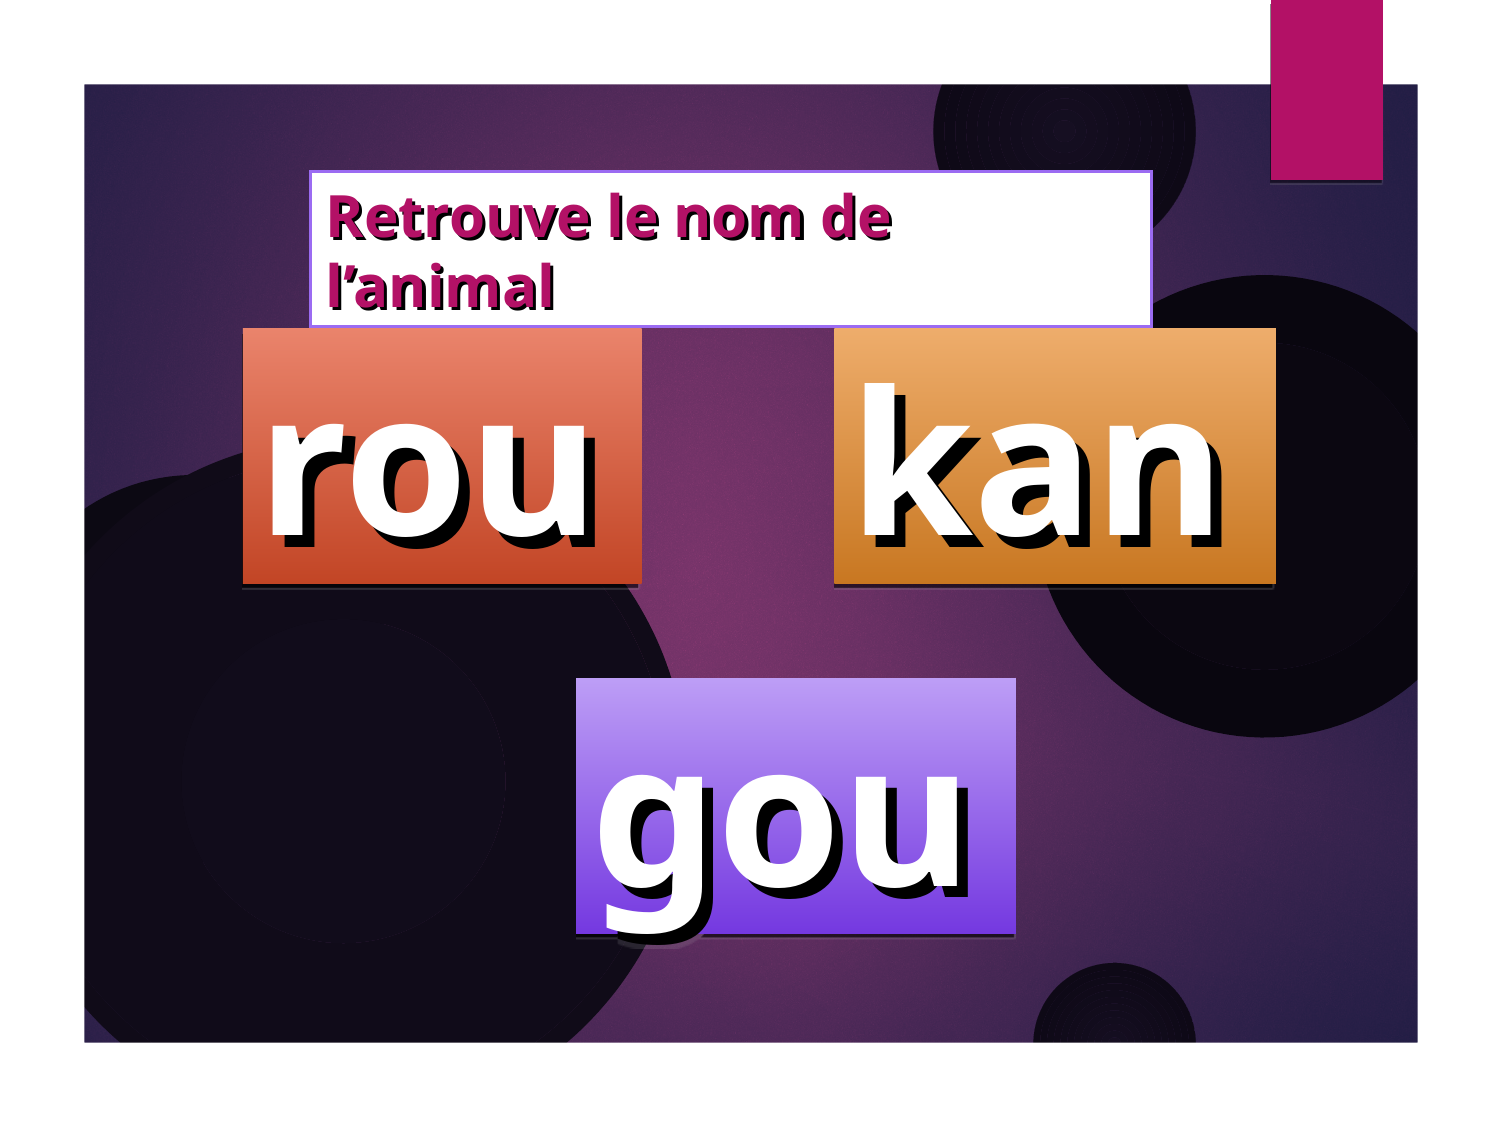

Retrouve le nom de l’animal
rou
kan
gou